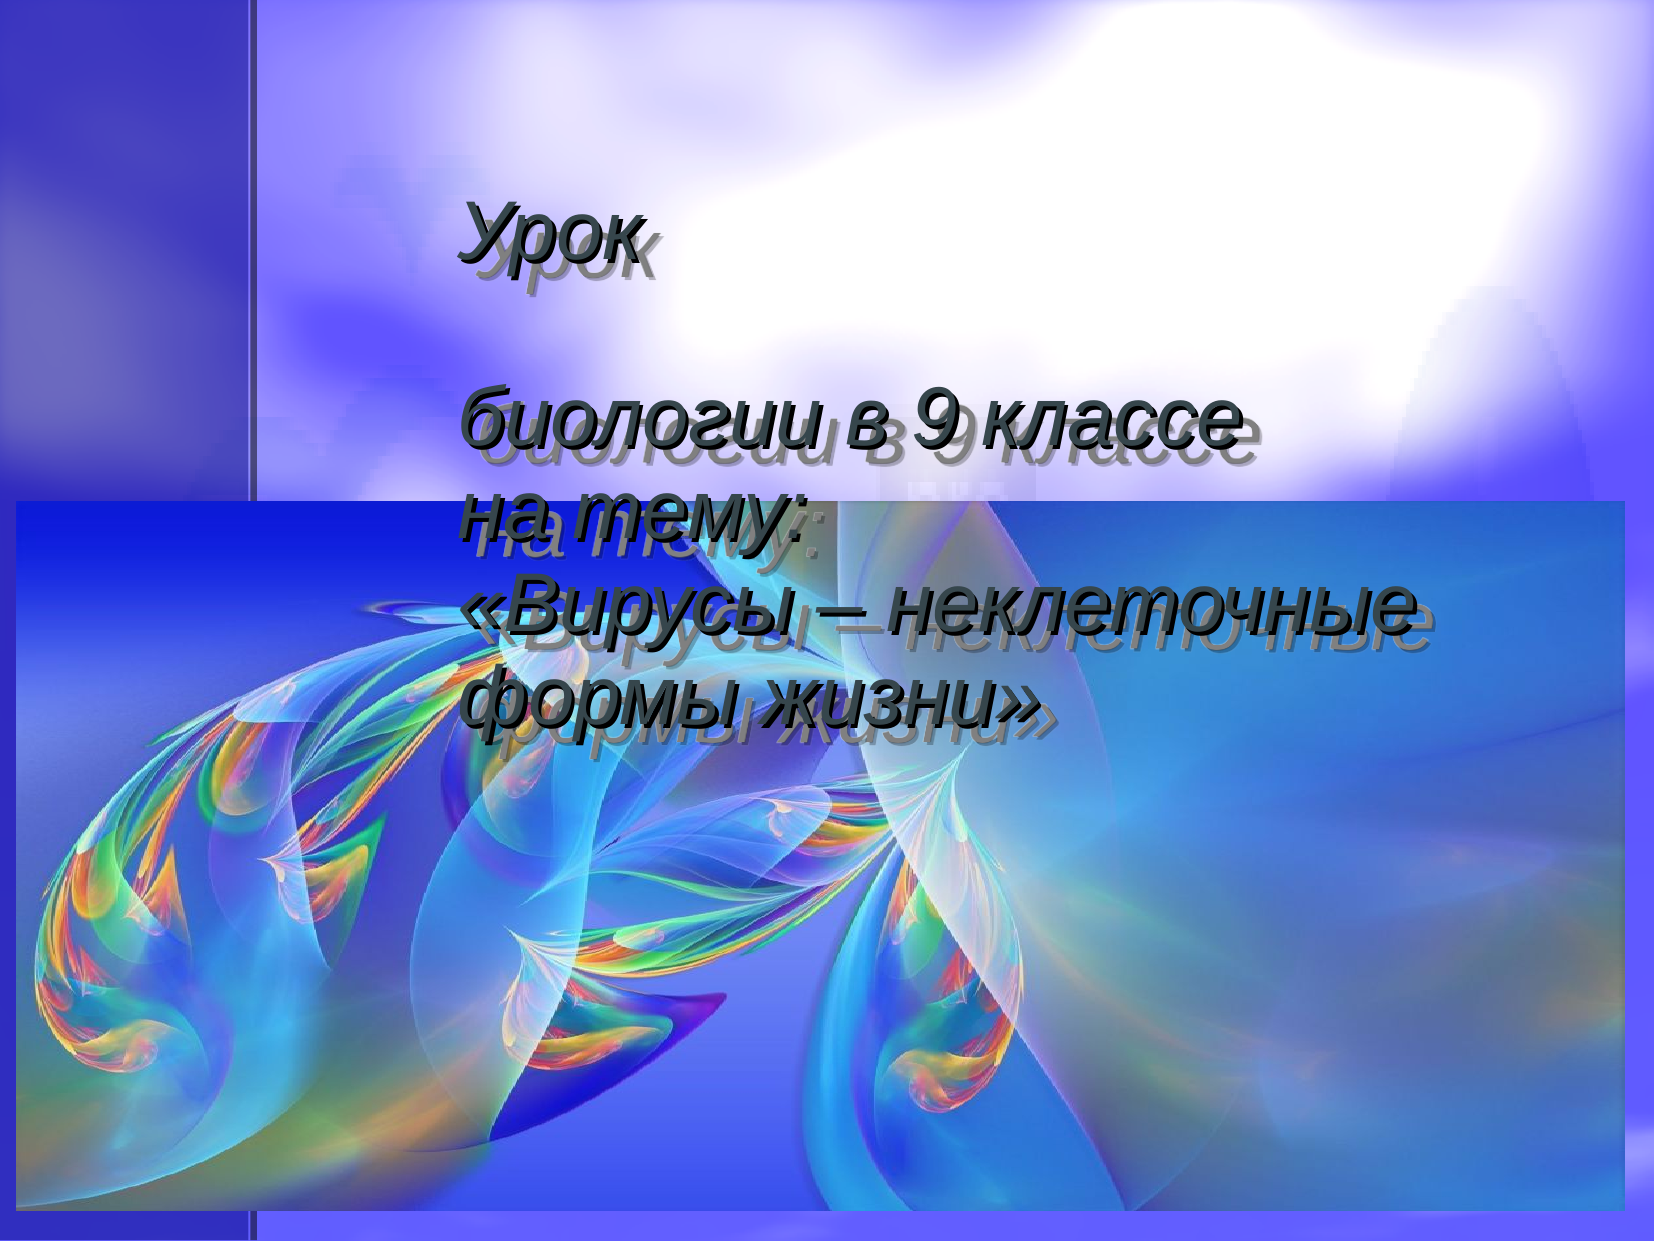

#
Урок
биологии в 9 классе
на тему:
«Вирусы – неклеточные
формы жизни»